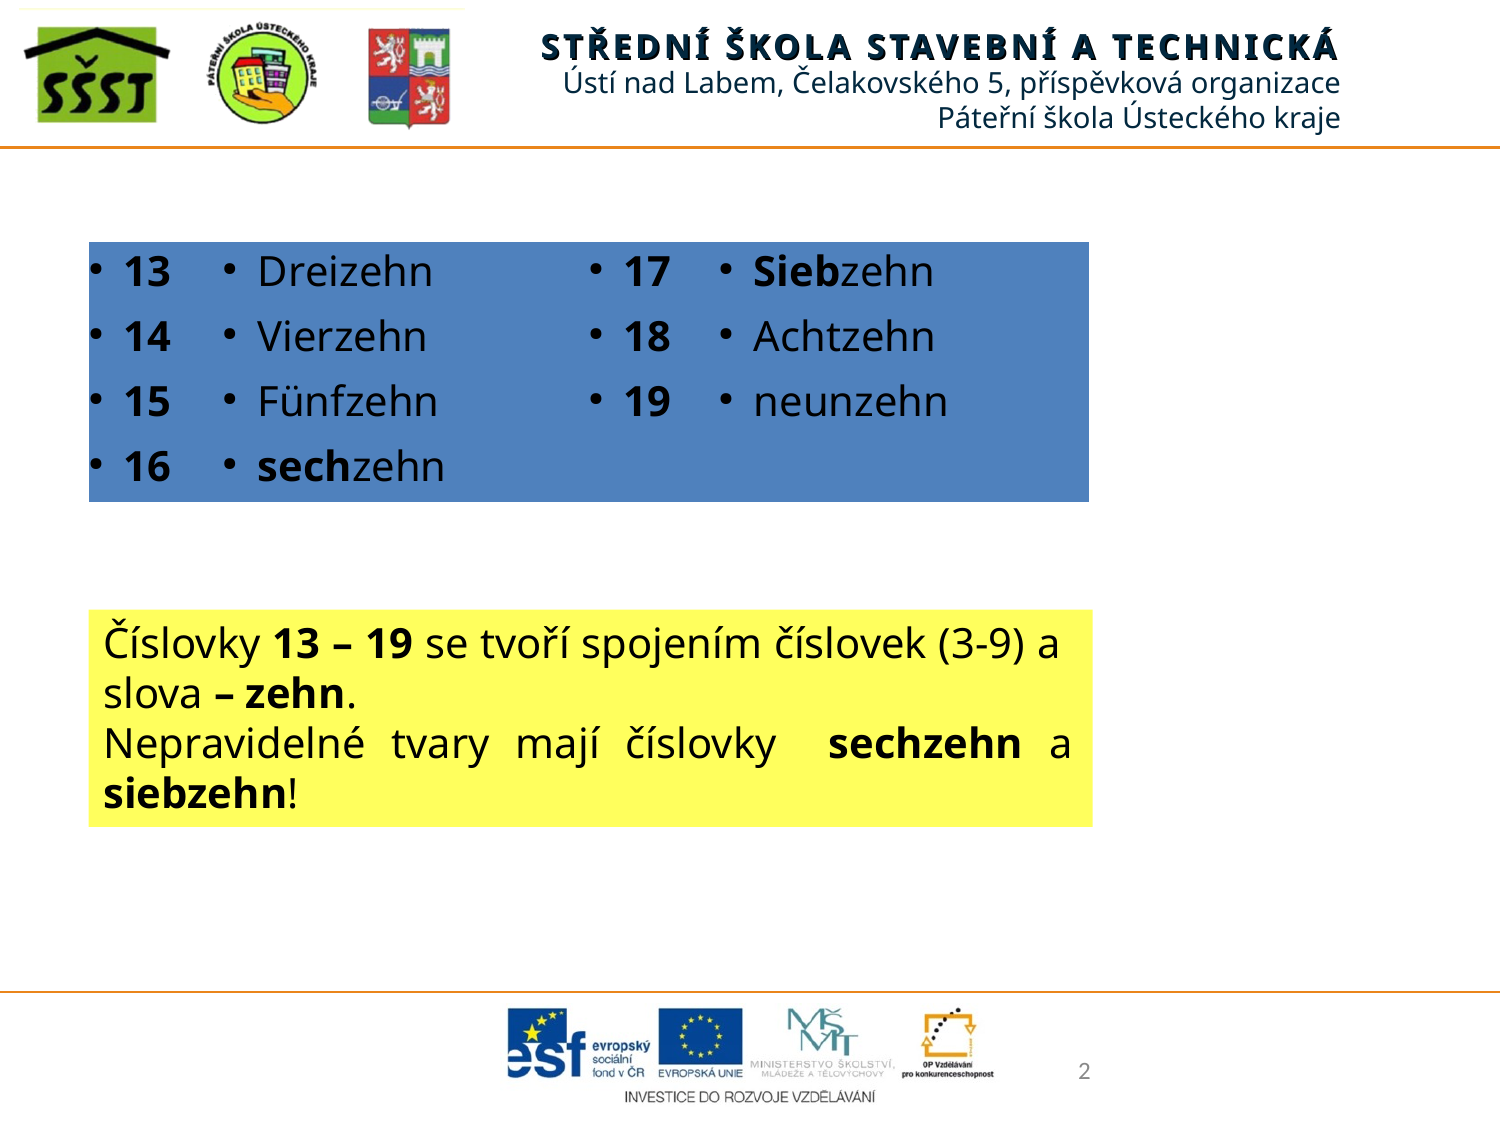

# STŘEDNÍ ŠKOLA STAVEBNÍ A TECHNICKÁ Ústí nad Labem, Čelakovského 5, příspěvková organizace Páteřní škola Ústeckého kraje
| 13 | Dreizehn | 17 | Siebzehn |
| --- | --- | --- | --- |
| 14 | Vierzehn | 18 | Achtzehn |
| 15 | Fünfzehn | 19 | neunzehn |
| 16 | sechzehn | | |
Číslovky 13 – 19 se tvoří spojením číslovek (3-9) a slova – zehn.
Nepravidelné tvary mají číslovky sechzehn a siebzehn!